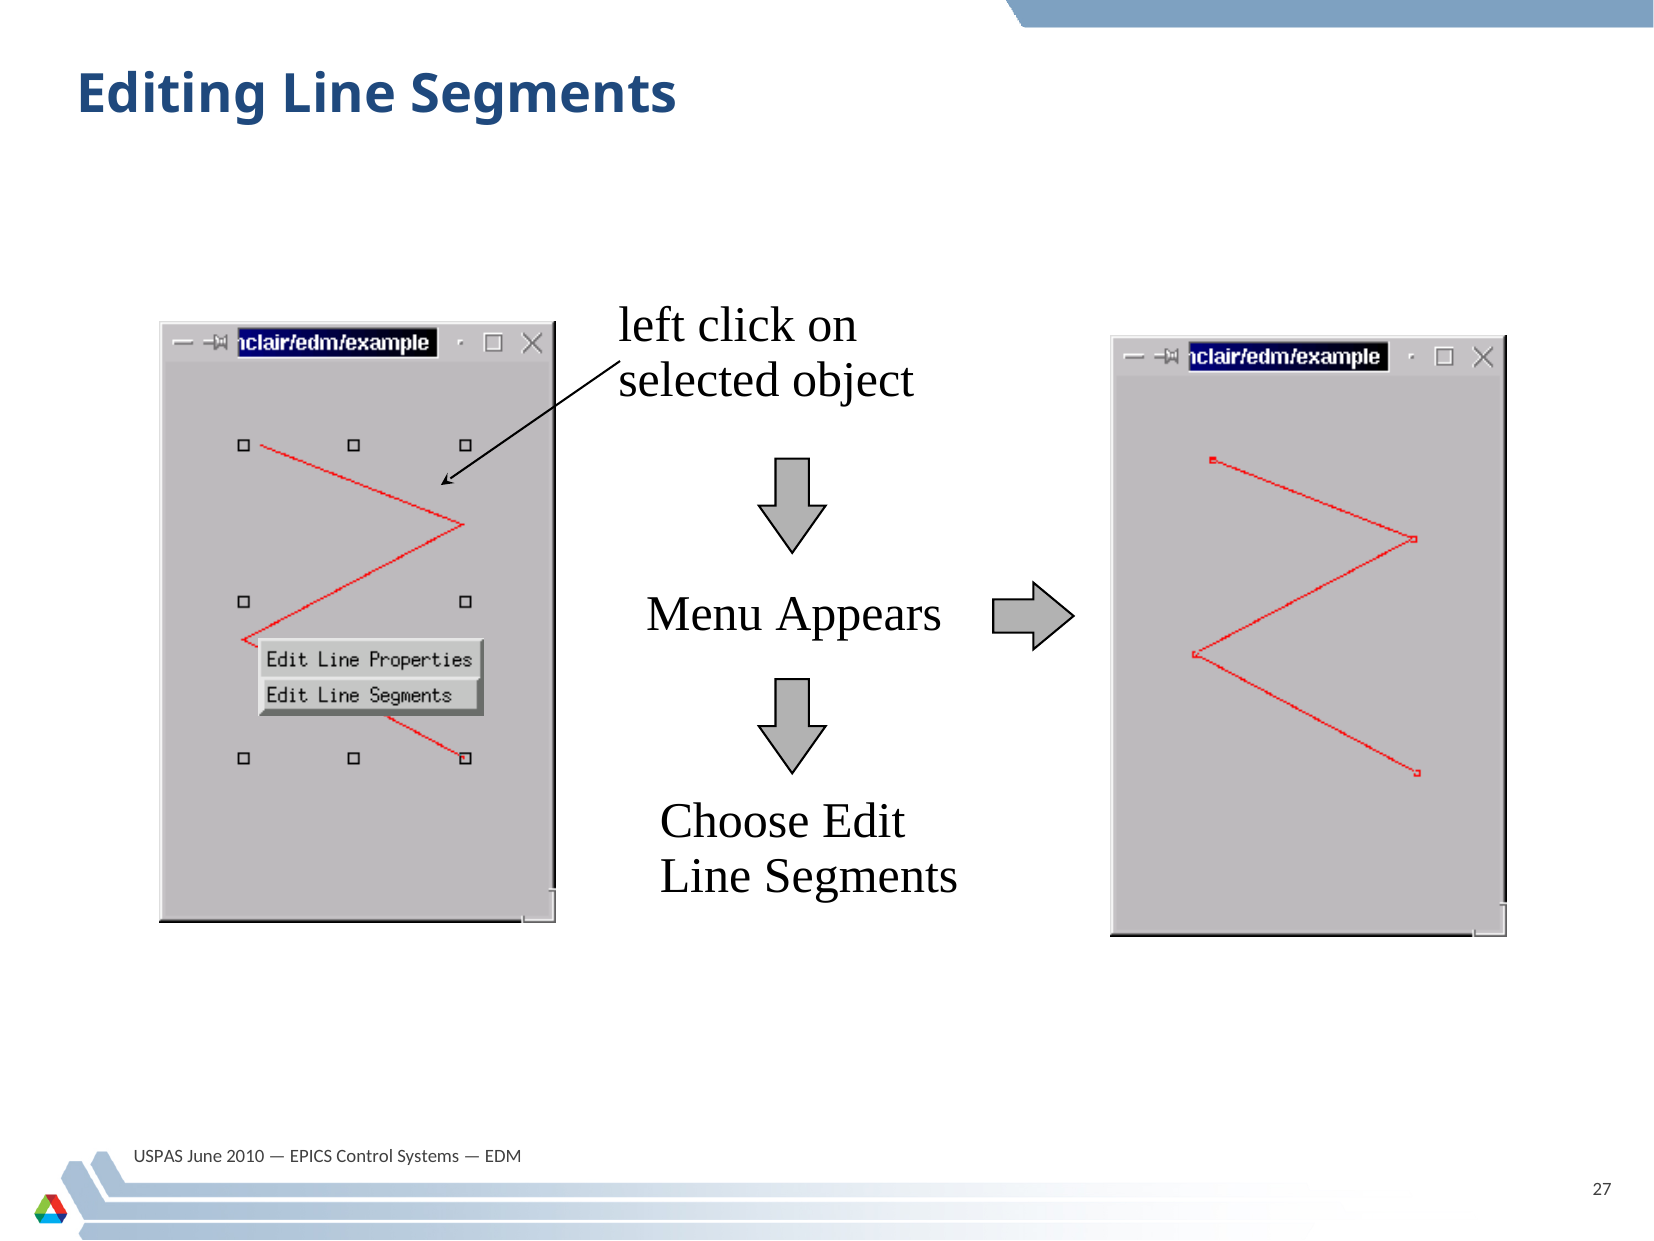

# Editing Line Segments
left click on
selected object
Menu Appears
Choose Edit
Line Segments
USPAS June 2010 — EPICS Control Systems — EDM
27